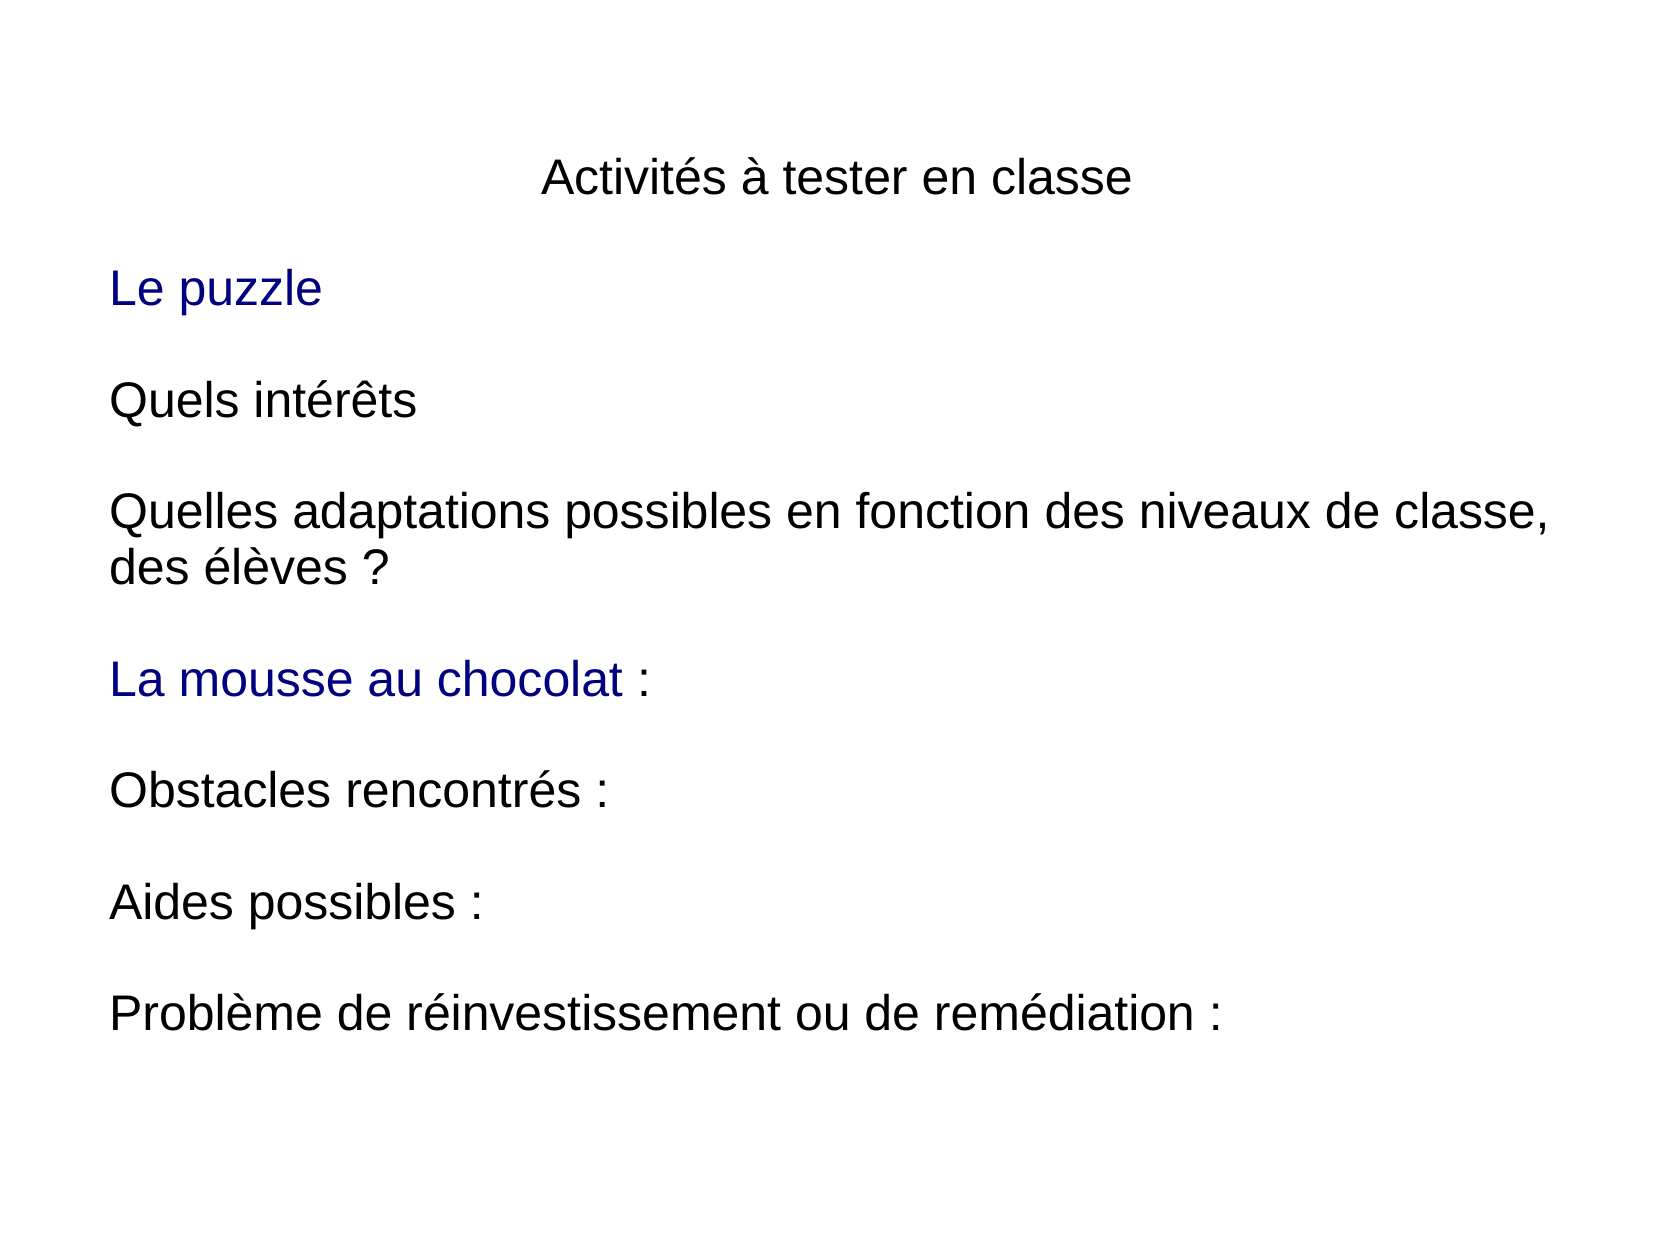

Activités à tester en classe
Le puzzle
Quels intérêts
Quelles adaptations possibles en fonction des niveaux de classe,
des élèves ?
La mousse au chocolat :
Obstacles rencontrés :
Aides possibles :
Problème de réinvestissement ou de remédiation :